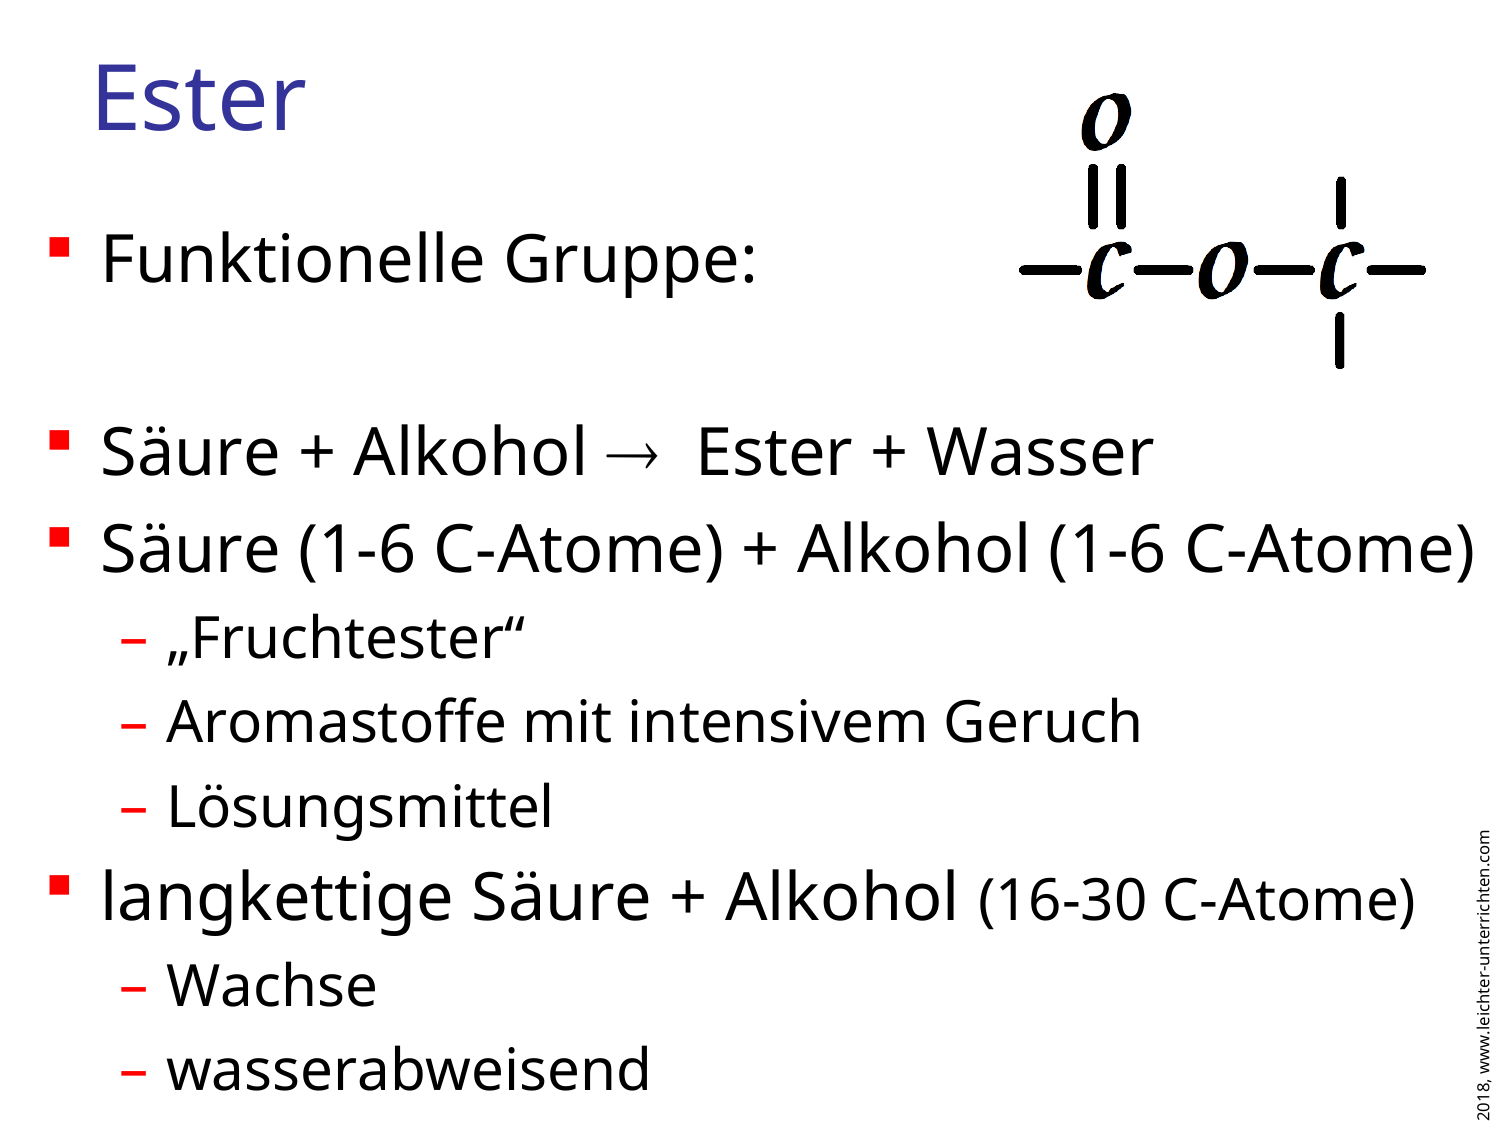

# Ester
Funktionelle Gruppe:
Säure + Alkohol  Ester + Wasser
Säure (1-6 C-Atome) + Alkohol (1-6 C-Atome)
„Fruchtester“
Aromastoffe mit intensivem Geruch
Lösungsmittel
langkettige Säure + Alkohol (16-30 C-Atome)
Wachse
wasserabweisend